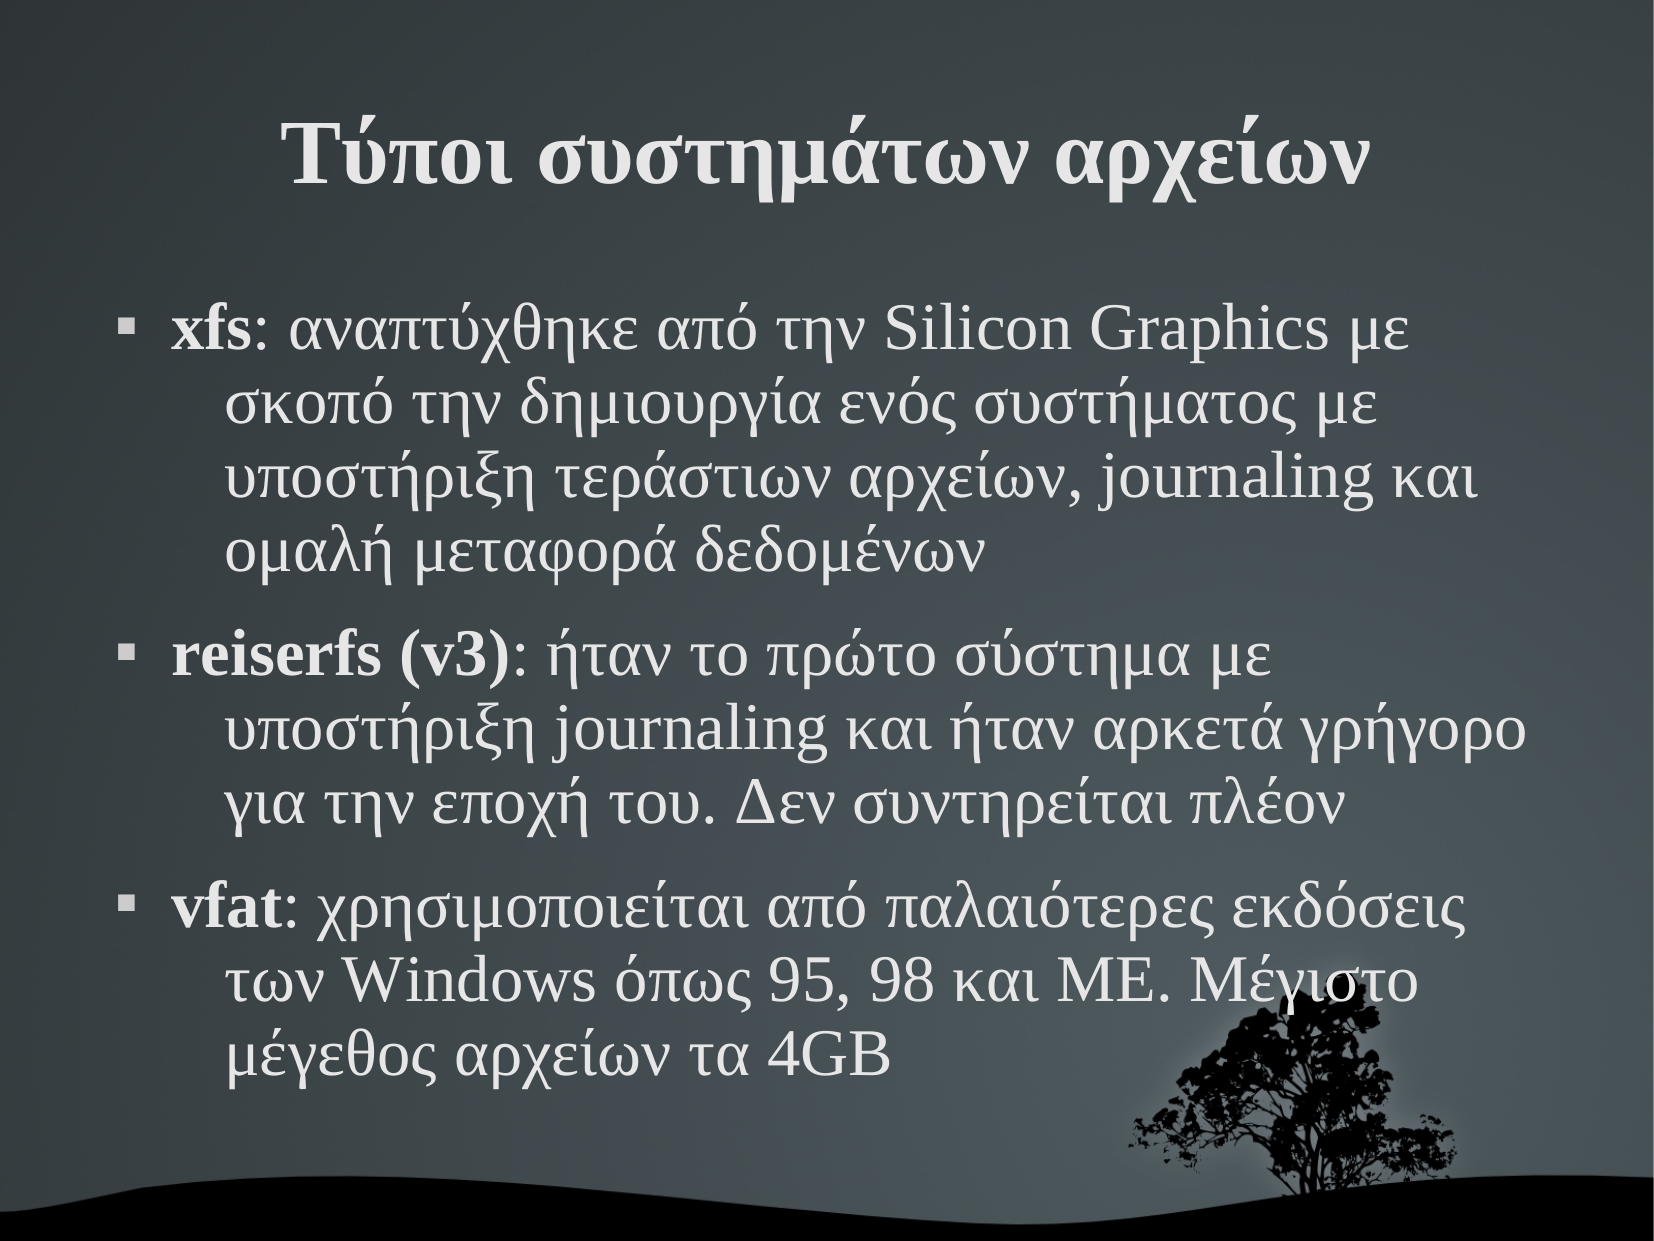

Τύποι συστημάτων αρχείων
# xfs: αναπτύχθηκε από την Silicon Graphics με σκοπό την δημιουργία ενός συστήματος με υποστήριξη τεράστιων αρχείων, journaling και ομαλή μεταφορά δεδομένων
reiserfs (v3): ήταν το πρώτο σύστημα με υποστήριξη journaling και ήταν αρκετά γρήγορο για την εποχή του. Δεν συντηρείται πλέον
vfat: χρησιμοποιείται από παλαιότερες εκδόσεις των Windows όπως 95, 98 και ME. Μέγιστο μέγεθος αρχείων τα 4GB